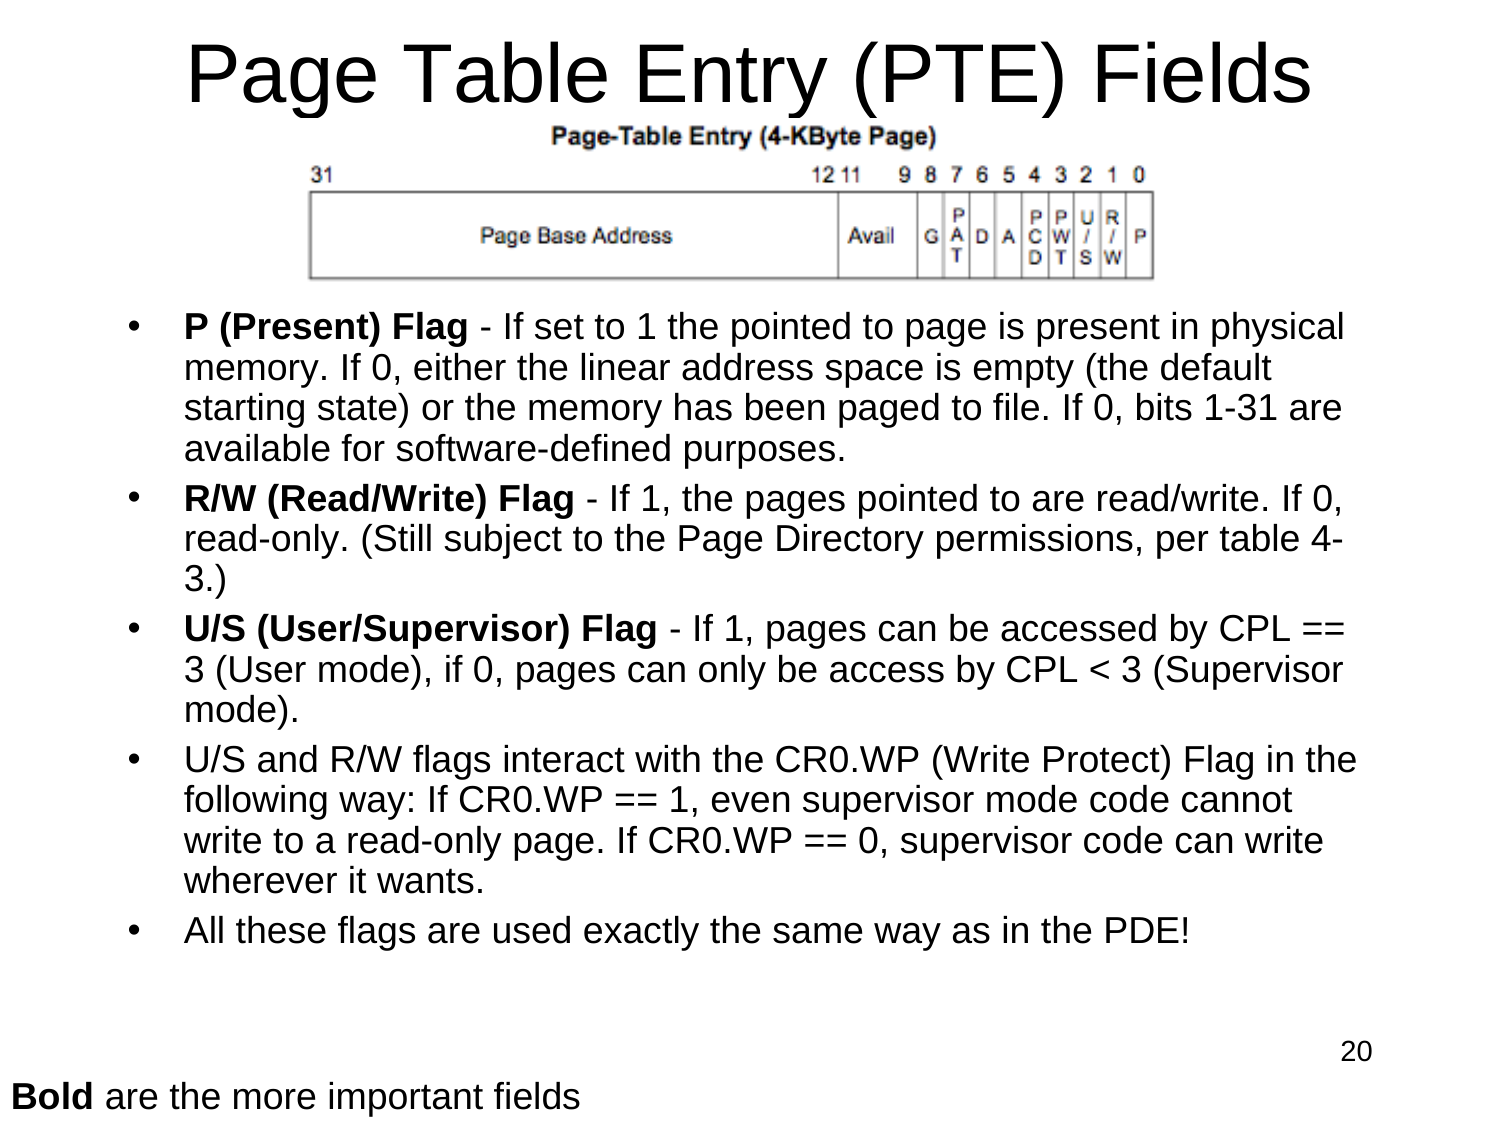

# Page Table Entry (PTE) Fields
P (Present) Flag - If set to 1 the pointed to page is present in physical memory. If 0, either the linear address space is empty (the default starting state) or the memory has been paged to file. If 0, bits 1-31 are available for software-defined purposes.
R/W (Read/Write) Flag - If 1, the pages pointed to are read/write. If 0, read-only. (Still subject to the Page Directory permissions, per table 4-3.)
U/S (User/Supervisor) Flag - If 1, pages can be accessed by CPL == 3 (User mode), if 0, pages can only be access by CPL < 3 (Supervisor mode).
U/S and R/W flags interact with the CR0.WP (Write Protect) Flag in the following way: If CR0.WP == 1, even supervisor mode code cannot write to a read-only page. If CR0.WP == 0, supervisor code can write wherever it wants.
All these flags are used exactly the same way as in the PDE!
Bold are the more important fields